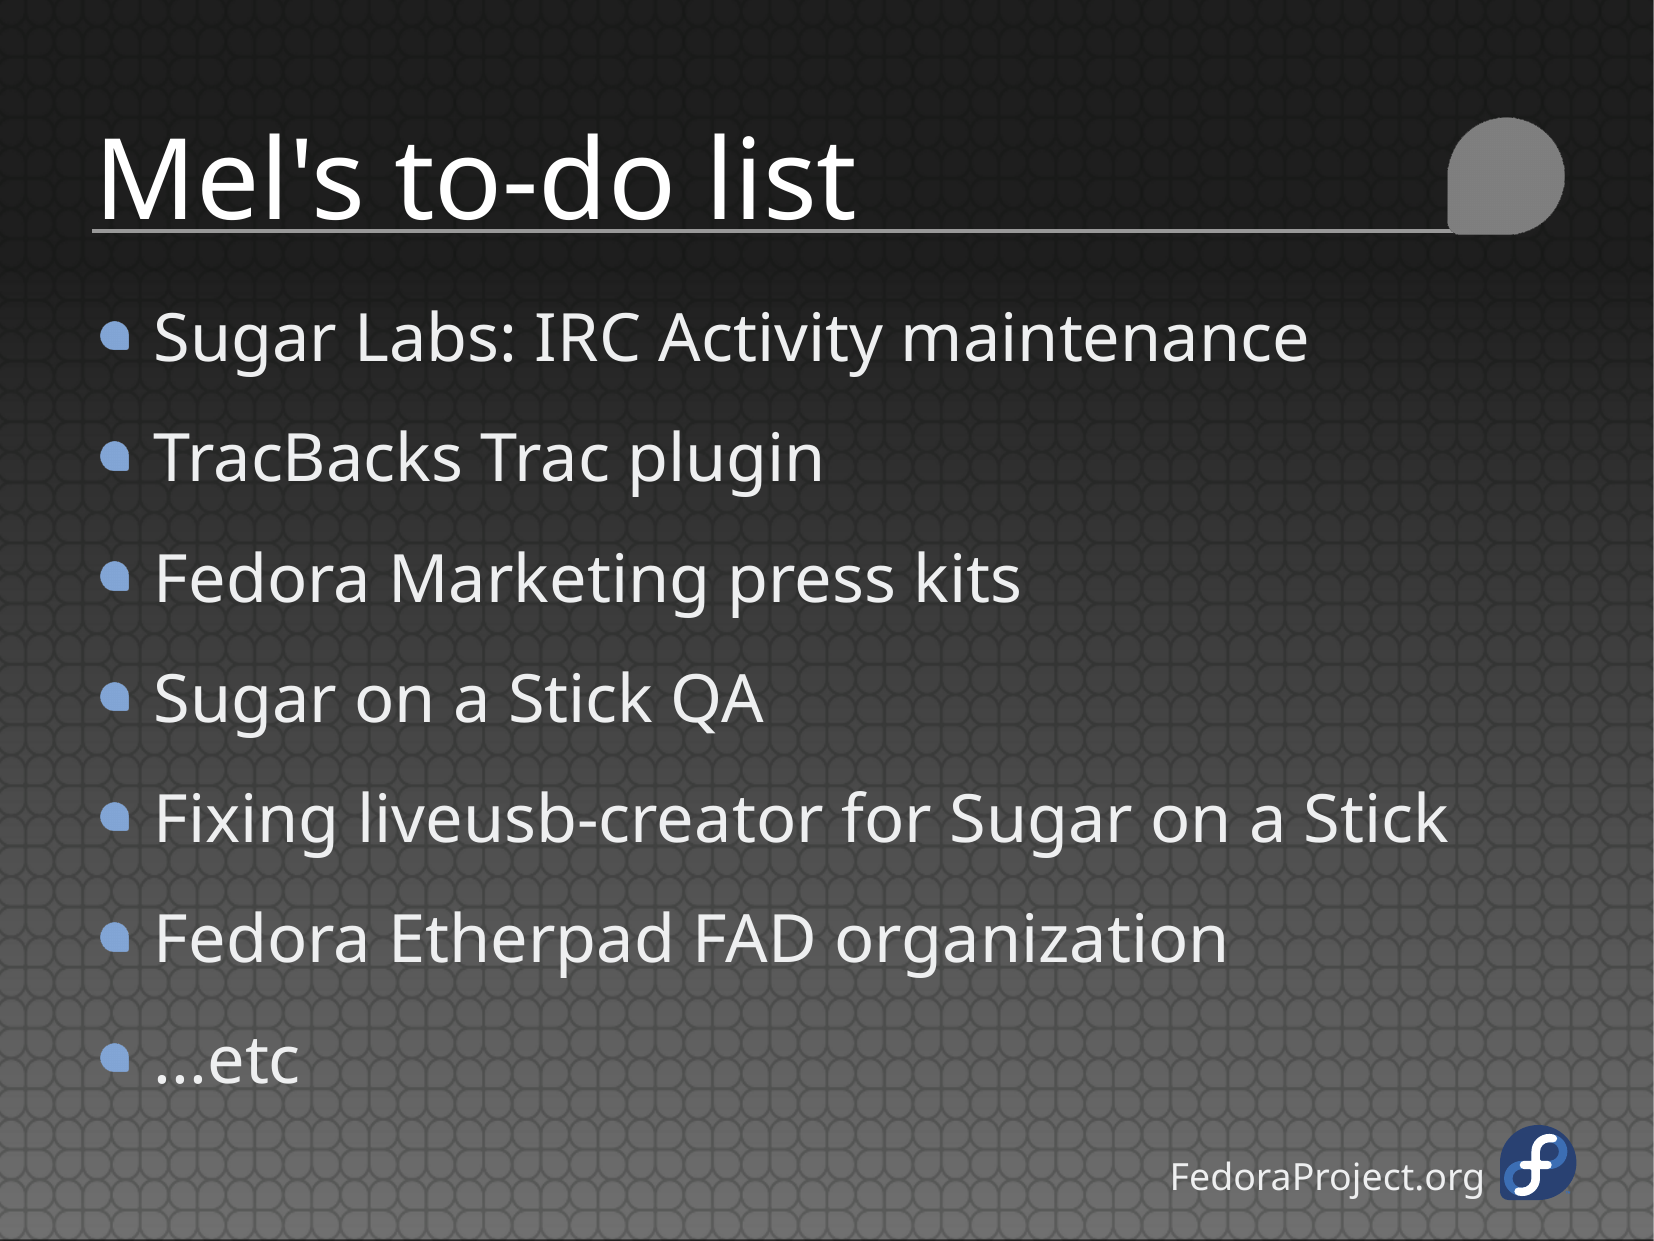

Mel's to-do list
# Sugar Labs: IRC Activity maintenance
TracBacks Trac plugin
Fedora Marketing press kits
Sugar on a Stick QA
Fixing liveusb-creator for Sugar on a Stick
Fedora Etherpad FAD organization
...etc